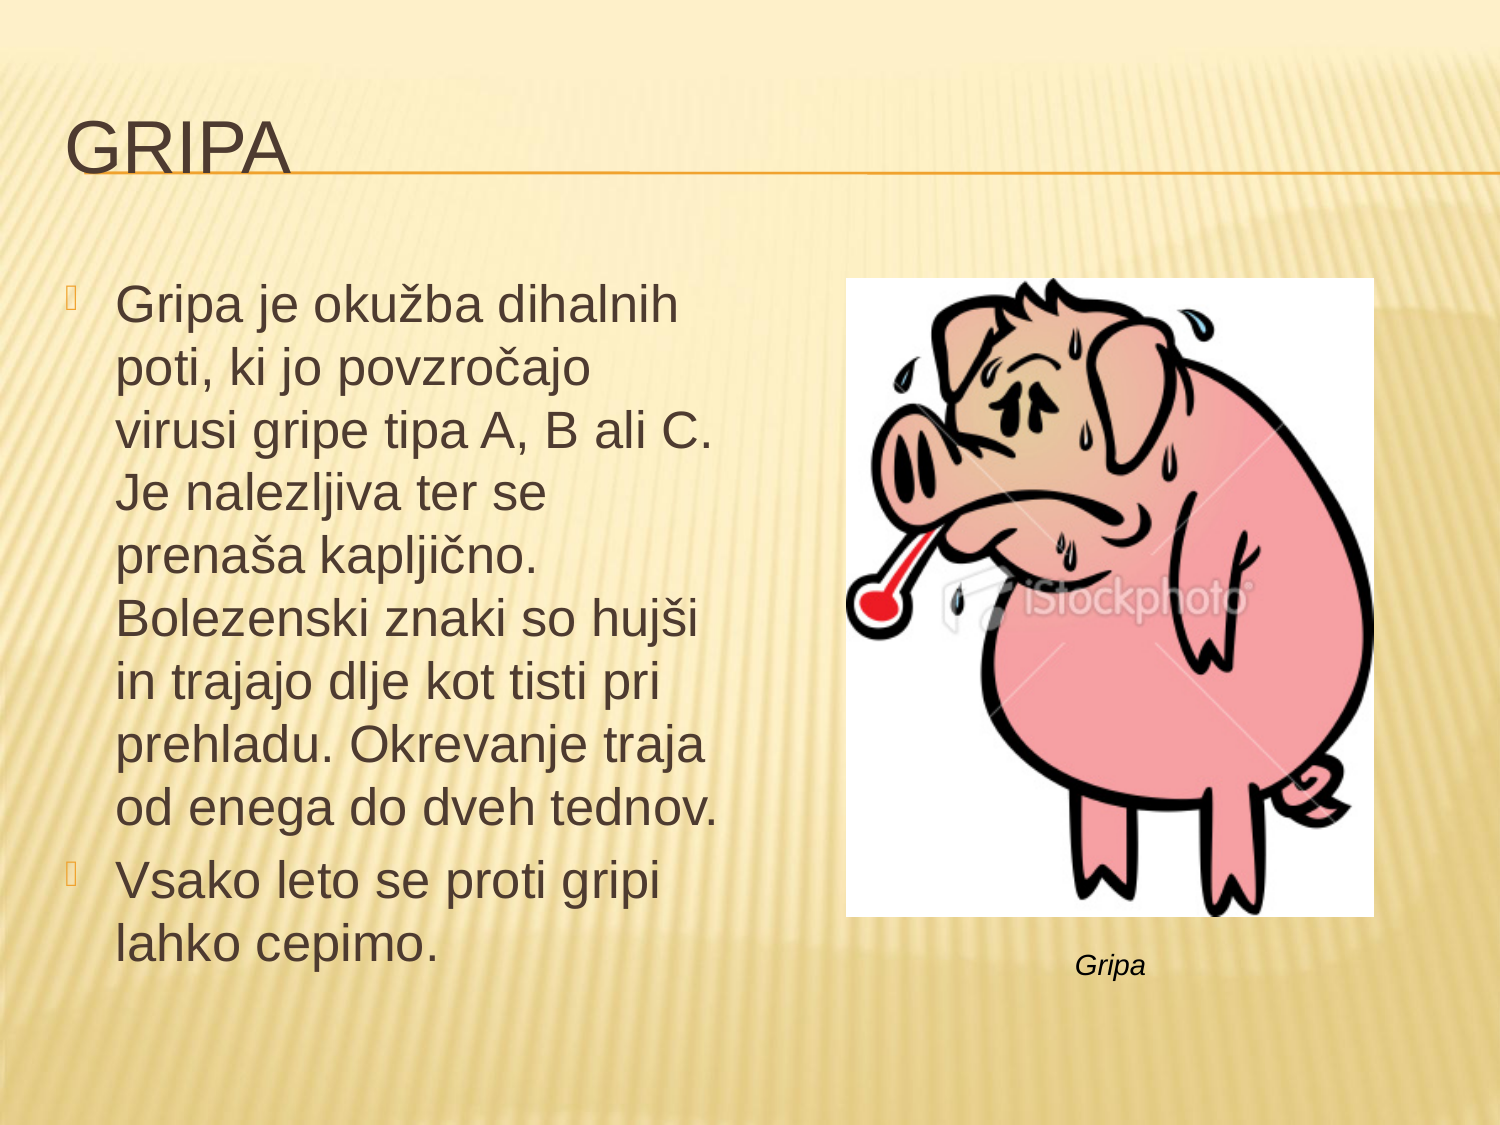

# gripa
Gripa je okužba dihalnih poti, ki jo povzročajo virusi gripe tipa A, B ali C. Je nalezljiva ter se prenaša kapljično. Bolezenski znaki so hujši in trajajo dlje kot tisti pri prehladu. Okrevanje traja od enega do dveh tednov.
Vsako leto se proti gripi lahko cepimo.
Gripa